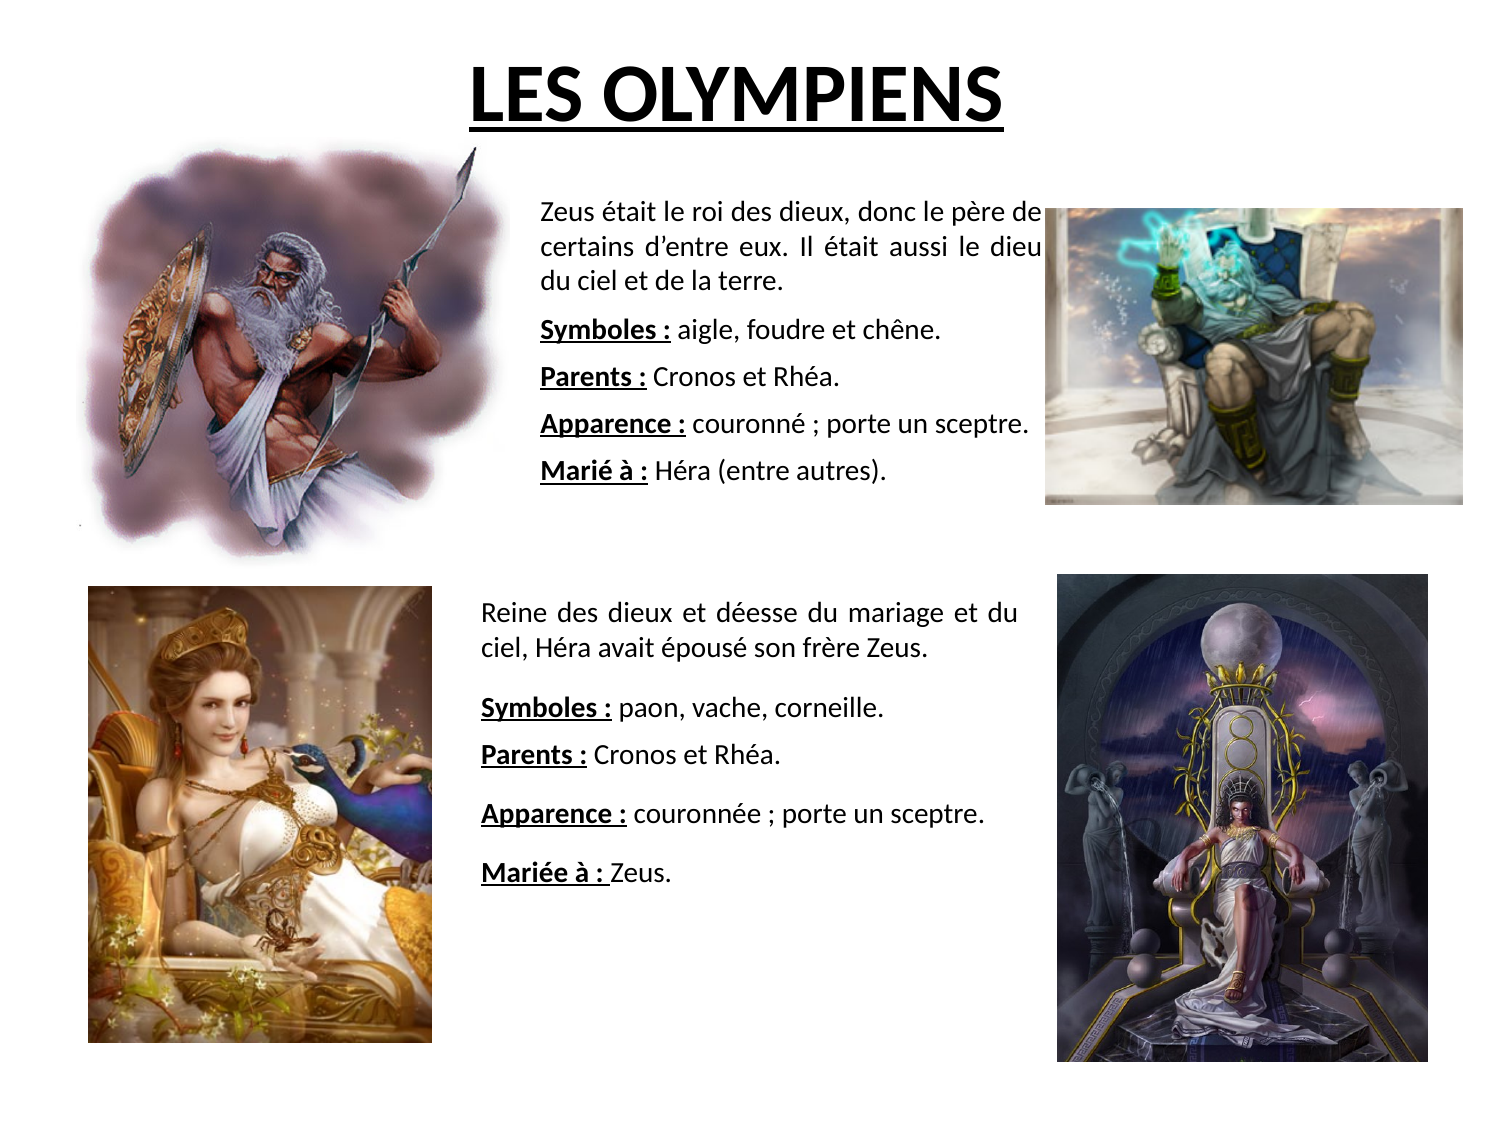

LES OLYMPIENS
Zeus était le roi des dieux, donc le père de certains d’entre eux. Il était aussi le dieu du ciel et de la terre.
Symboles : aigle, foudre et chêne.
Parents : Cronos et Rhéa.
Apparence : couronné ; porte un sceptre.
Marié à : Héra (entre autres).
Reine des dieux et déesse du mariage et du ciel, Héra avait épousé son frère Zeus.
Symboles : paon, vache, corneille.
Parents : Cronos et Rhéa.
Apparence : couronnée ; porte un sceptre.
Mariée à : Zeus.